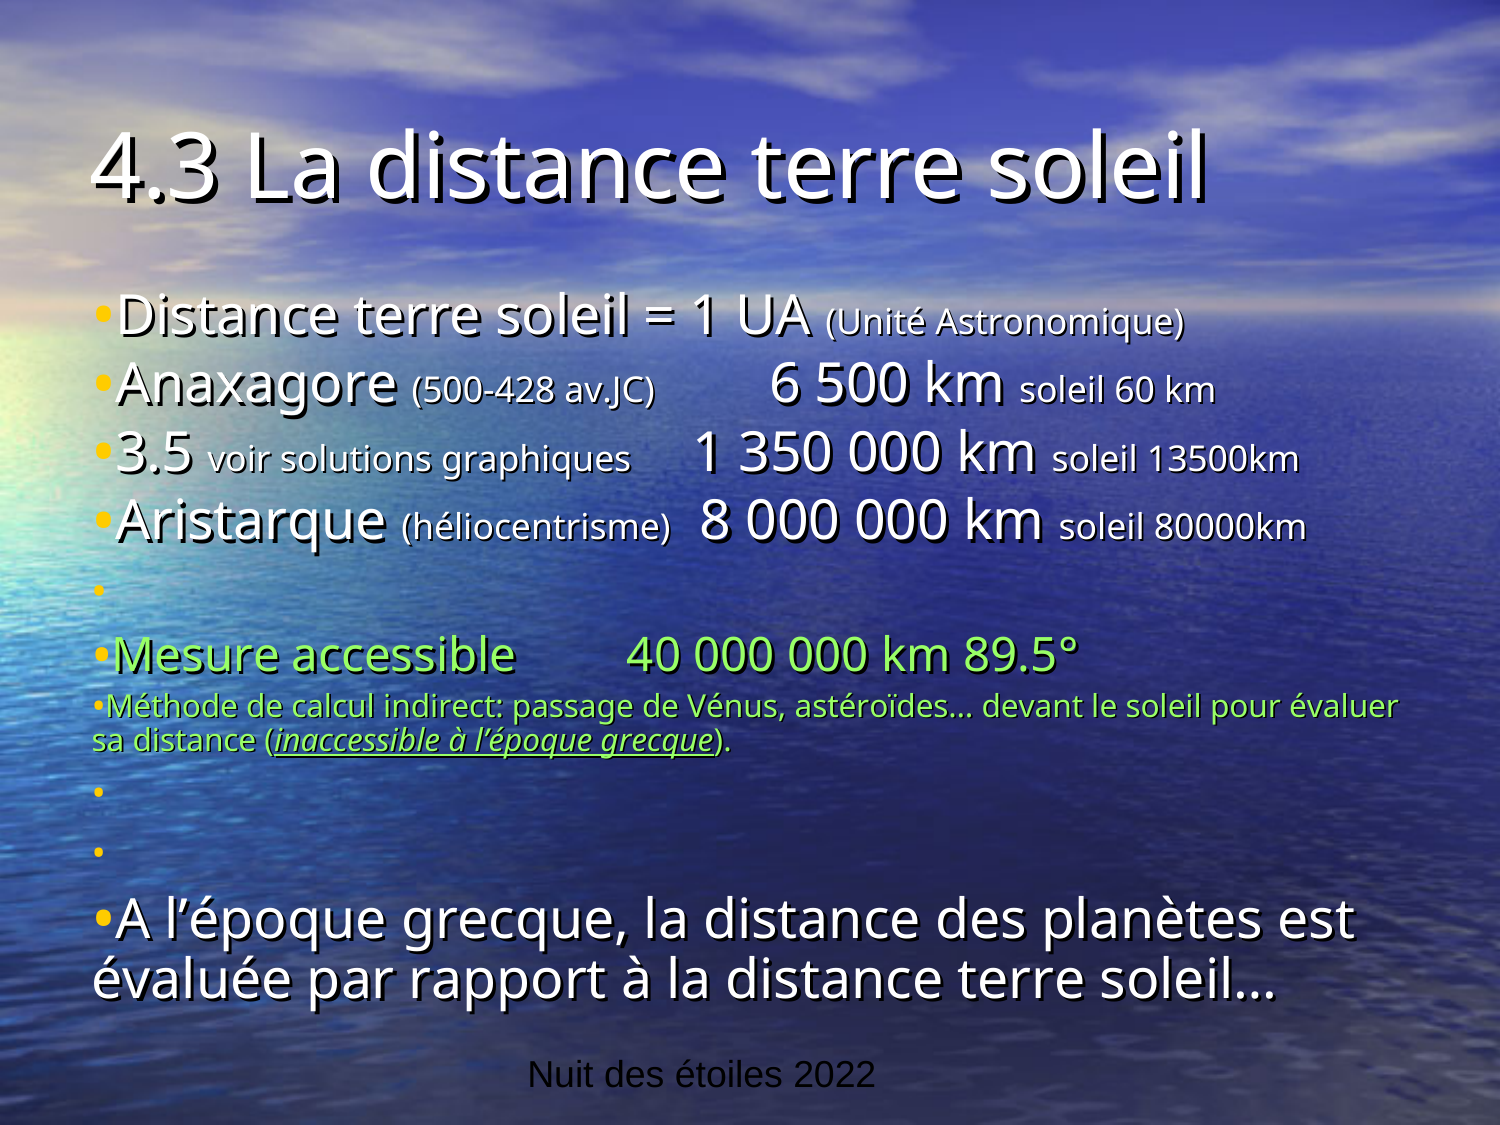

# 4.3 La distance terre soleil
Distance terre soleil = 1 UA (Unité Astronomique)
Anaxagore (500-428 av.JC) 6 500 km soleil 60 km
3.5 voir solutions graphiques 1 350 000 km soleil 13500km
Aristarque (héliocentrisme) 8 000 000 km soleil 80000km
Mesure accessible 40 000 000 km 89.5°
Méthode de calcul indirect: passage de Vénus, astéroïdes… devant le soleil pour évaluer sa distance (inaccessible à l’époque grecque).
A l’époque grecque, la distance des planètes est évaluée par rapport à la distance terre soleil…
Nuit des étoiles 2022